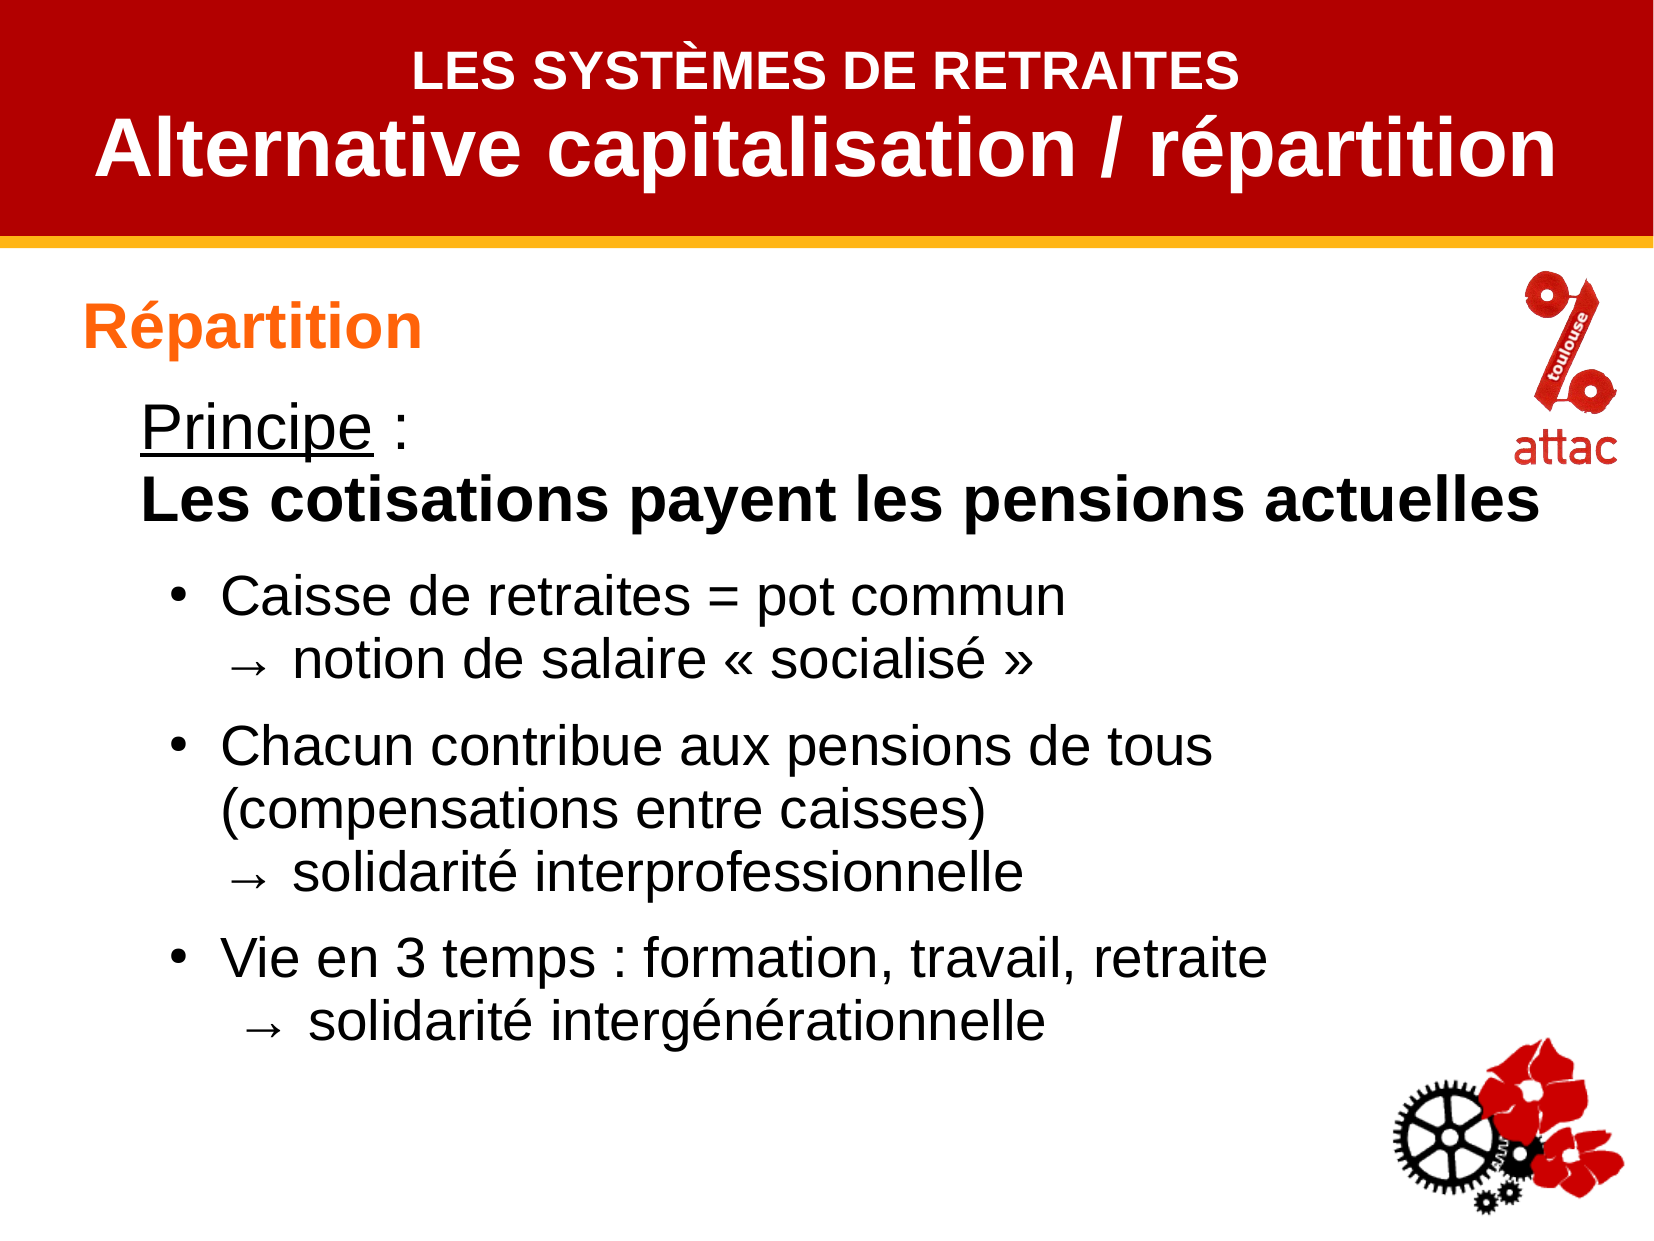

LES SYSTÈMES DE RETRAITES
Alternative capitalisation / répartition
# Répartition
Principe :
Les cotisations payent les pensions actuelles
Caisse de retraites = pot commun
→ notion de salaire « socialisé »
Chacun contribue aux pensions de tous (compensations entre caisses)
→ solidarité interprofessionnelle
Vie en 3 temps : formation, travail, retraite
 → solidarité intergénérationnelle